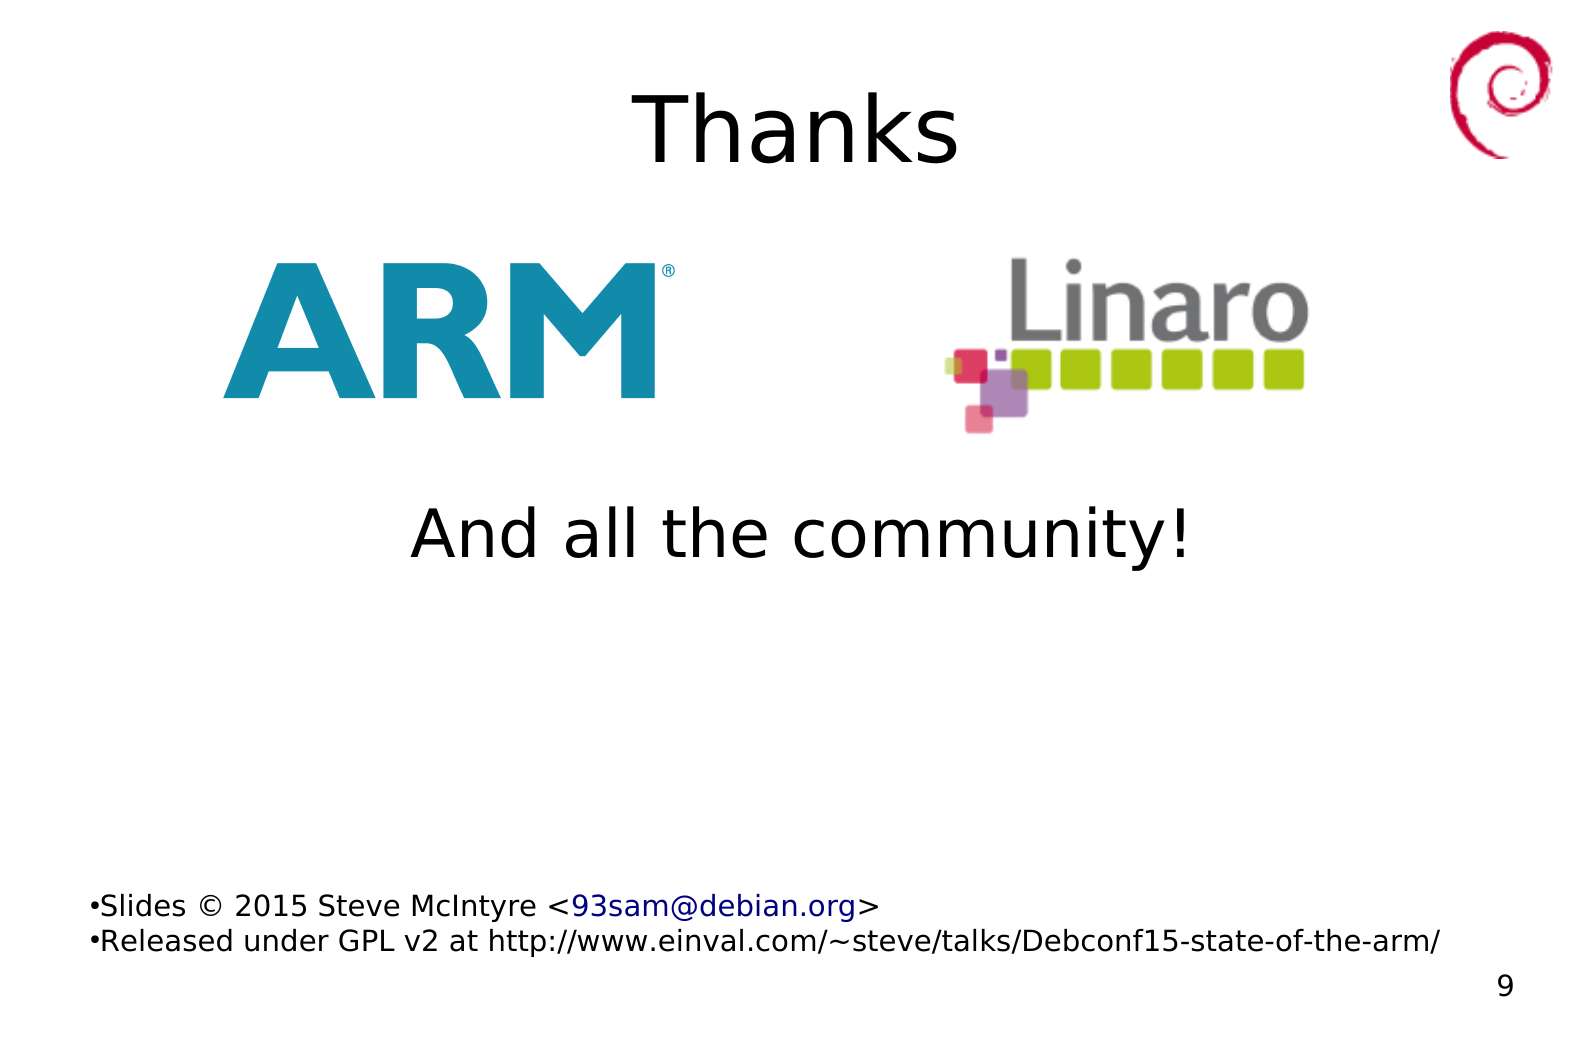

# Thanks
And all the community!
Slides © 2015 Steve McIntyre <93sam@debian.org>
Released under GPL v2 at http://www.einval.com/~steve/talks/Debconf15-state-of-the-arm/
9